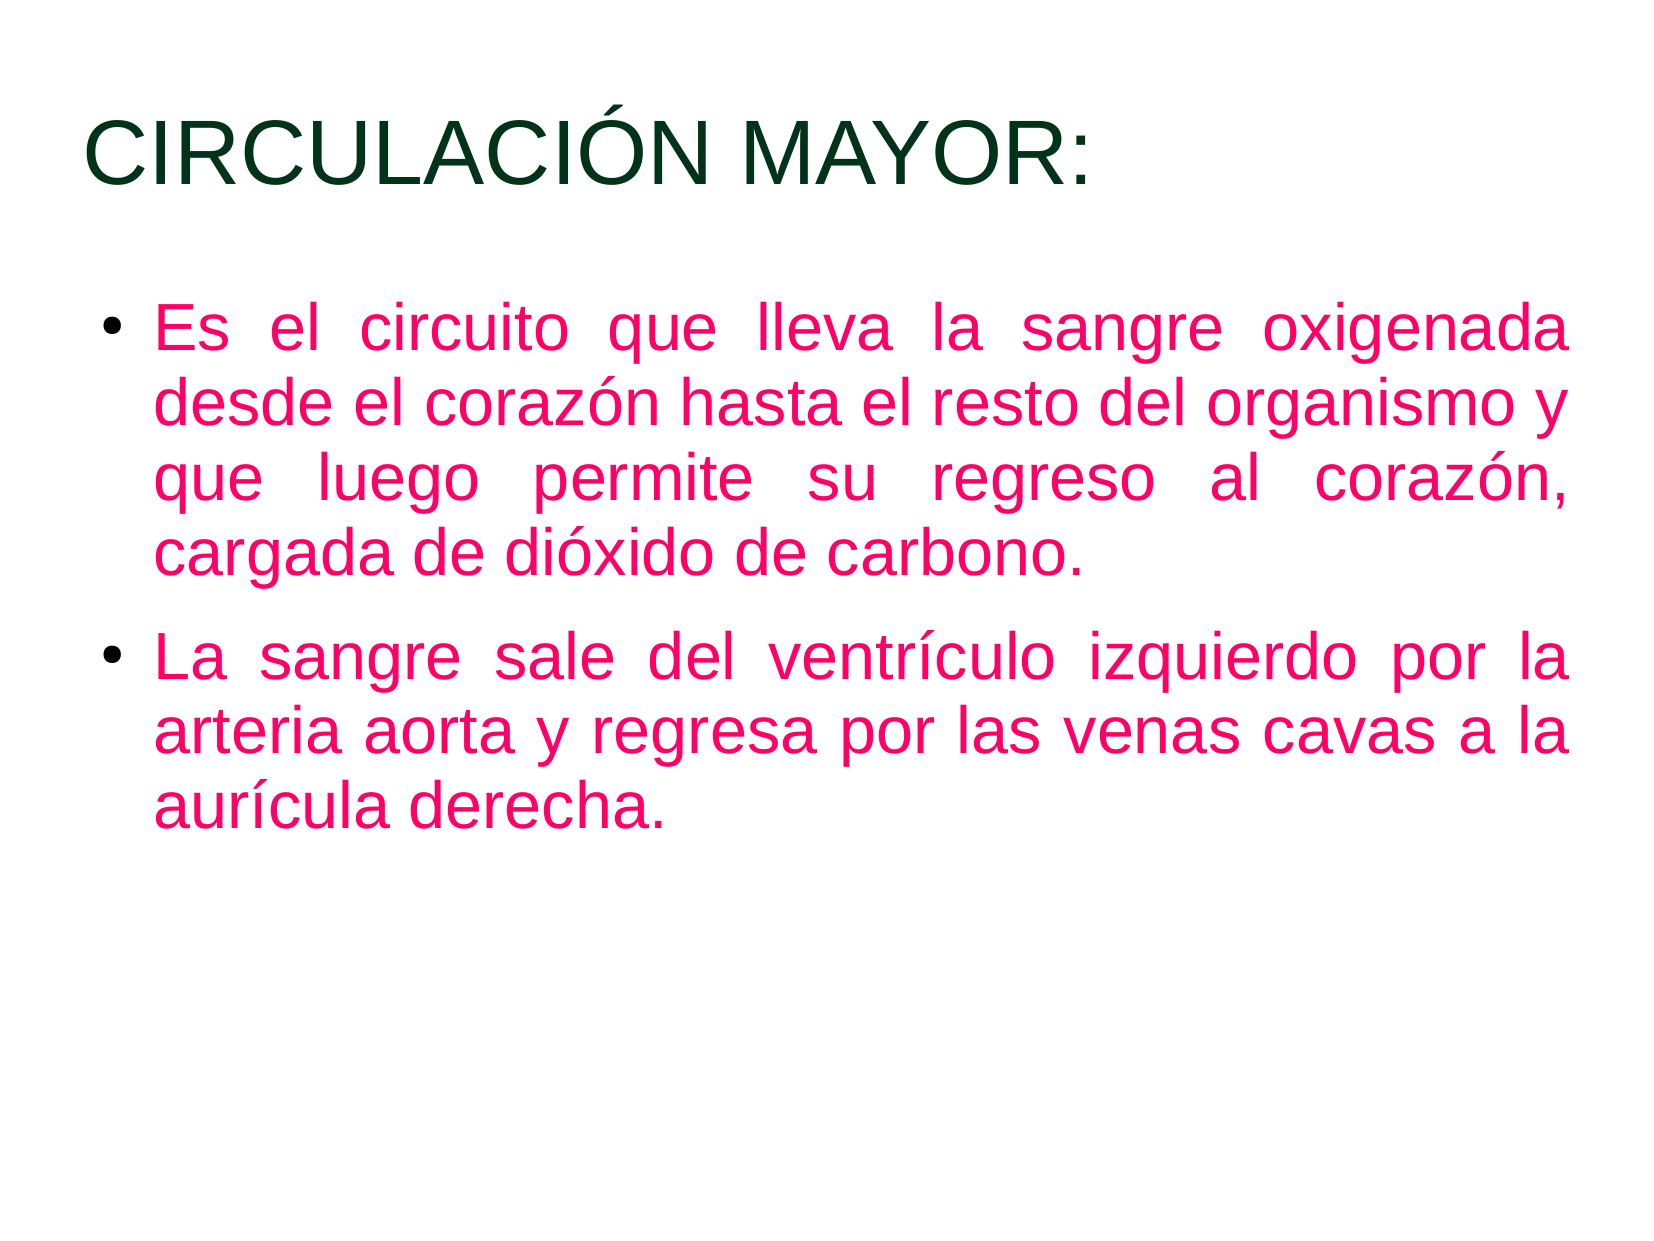

# CIRCULACIÓN MAYOR:
Es el circuito que lleva la sangre oxigenada desde el corazón hasta el resto del organismo y que luego permite su regreso al corazón, cargada de dióxido de carbono.
La sangre sale del ventrículo izquierdo por la arteria aorta y regresa por las venas cavas a la aurícula derecha.